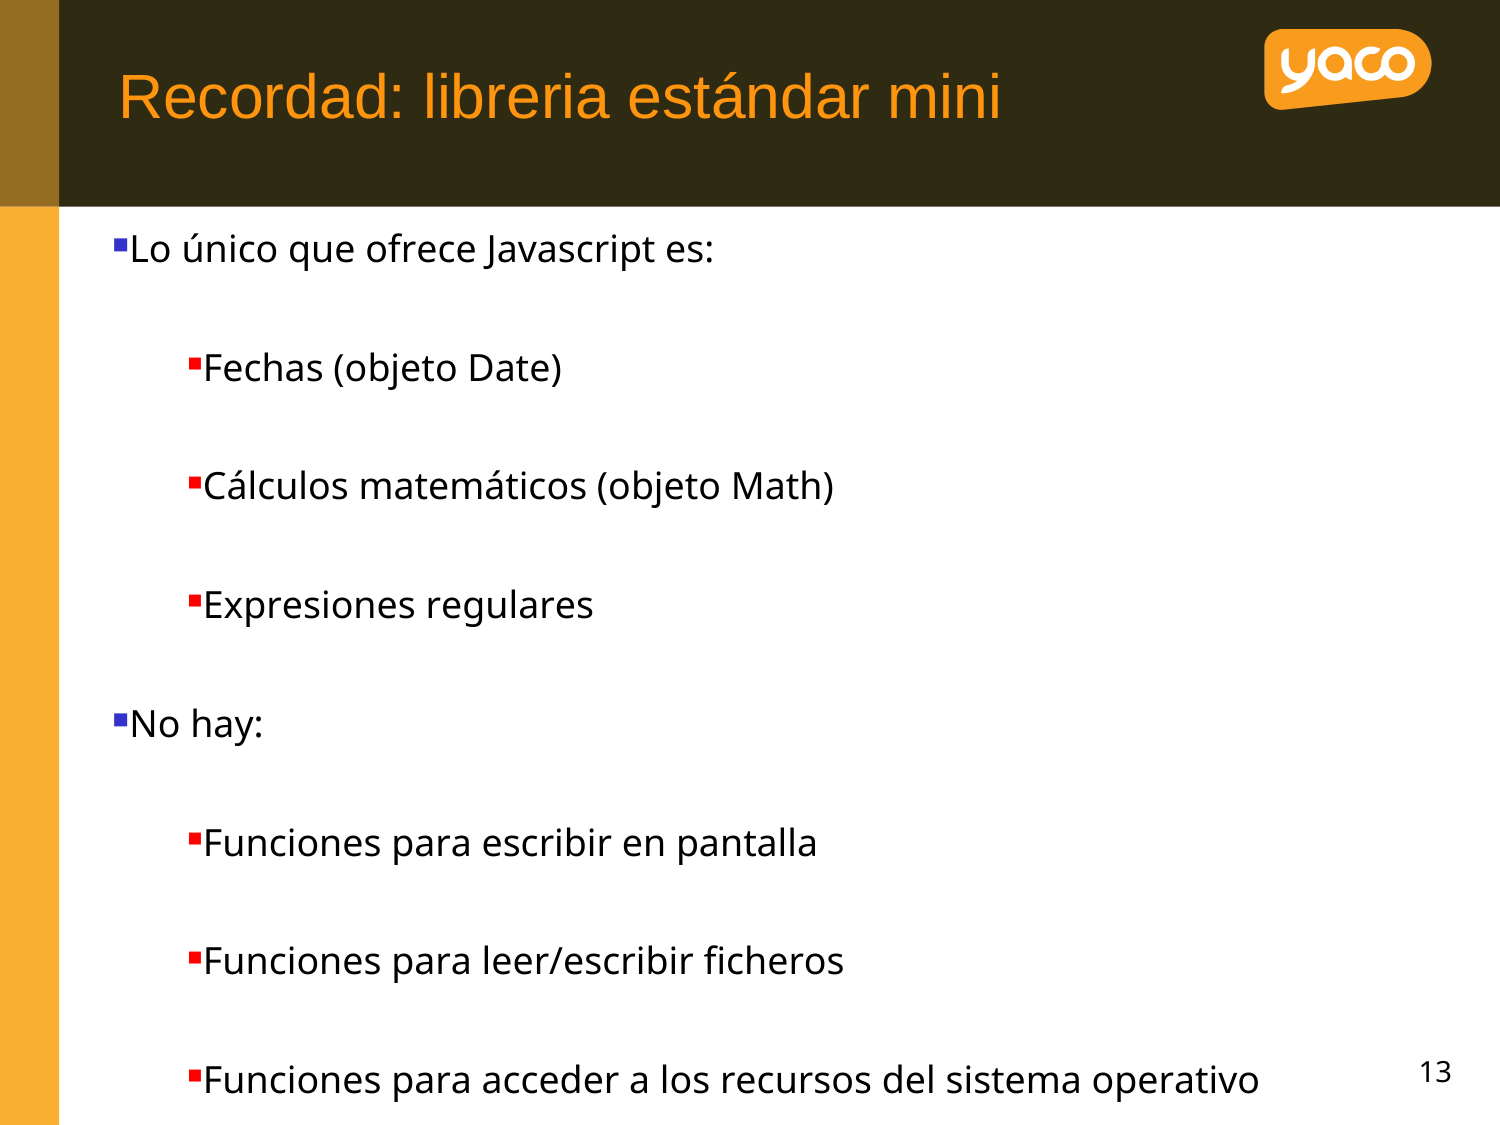

# Recordad: libreria estándar mini
Lo único que ofrece Javascript es:
Fechas (objeto Date)
Cálculos matemáticos (objeto Math)
Expresiones regulares
No hay:
Funciones para escribir en pantalla
Funciones para leer/escribir ficheros
Funciones para acceder a los recursos del sistema operativo
13